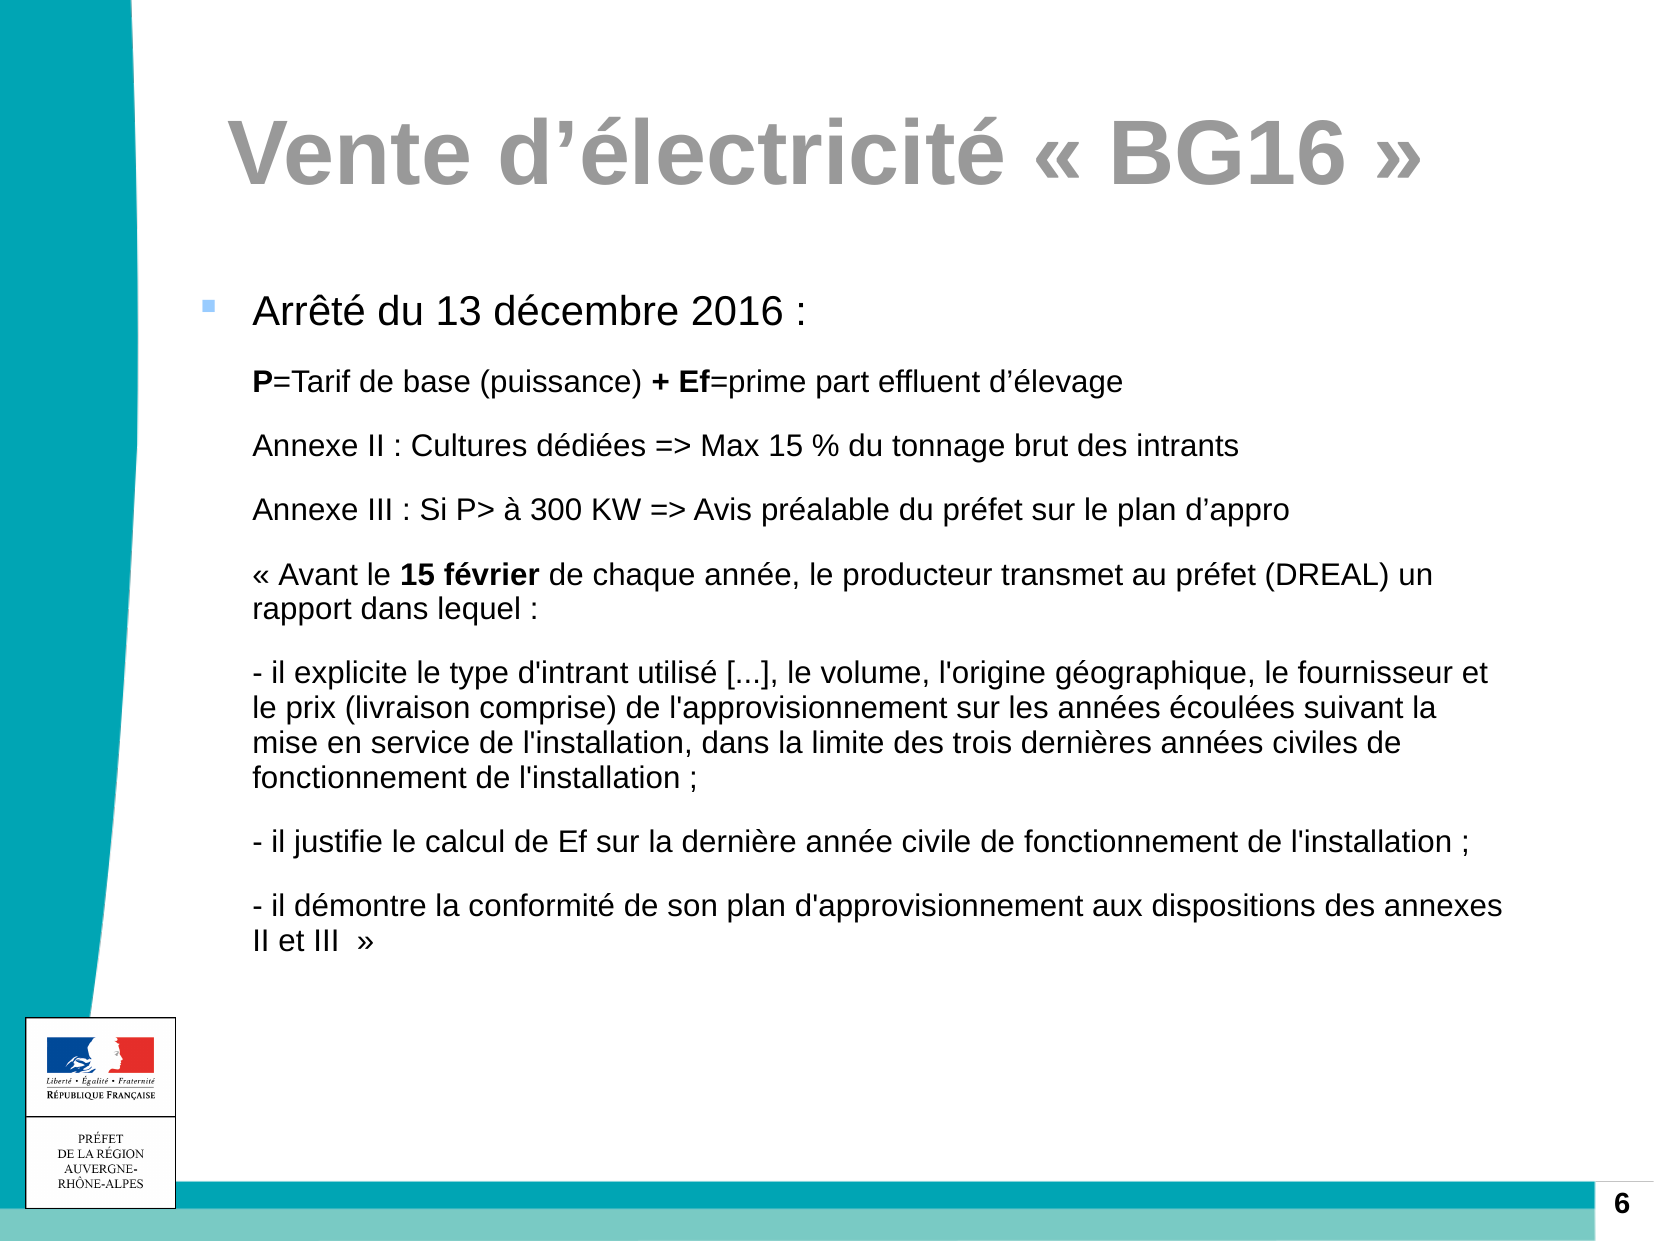

# Vente d’électricité « BG16 »
Arrêté du 13 décembre 2016 :
P=Tarif de base (puissance) + Ef=prime part effluent d’élevage
Annexe II : Cultures dédiées => Max 15 % du tonnage brut des intrants
Annexe III : Si P> à 300 KW => Avis préalable du préfet sur le plan d’appro
« Avant le 15 février de chaque année, le producteur transmet au préfet (DREAL) un rapport dans lequel :
- il explicite le type d'intrant utilisé [...], le volume, l'origine géographique, le fournisseur et le prix (livraison comprise) de l'approvisionnement sur les années écoulées suivant la mise en service de l'installation, dans la limite des trois dernières années civiles de fonctionnement de l'installation ;
- il justifie le calcul de Ef sur la dernière année civile de fonctionnement de l'installation ;
- il démontre la conformité de son plan d'approvisionnement aux dispositions des annexes II et III  »
6